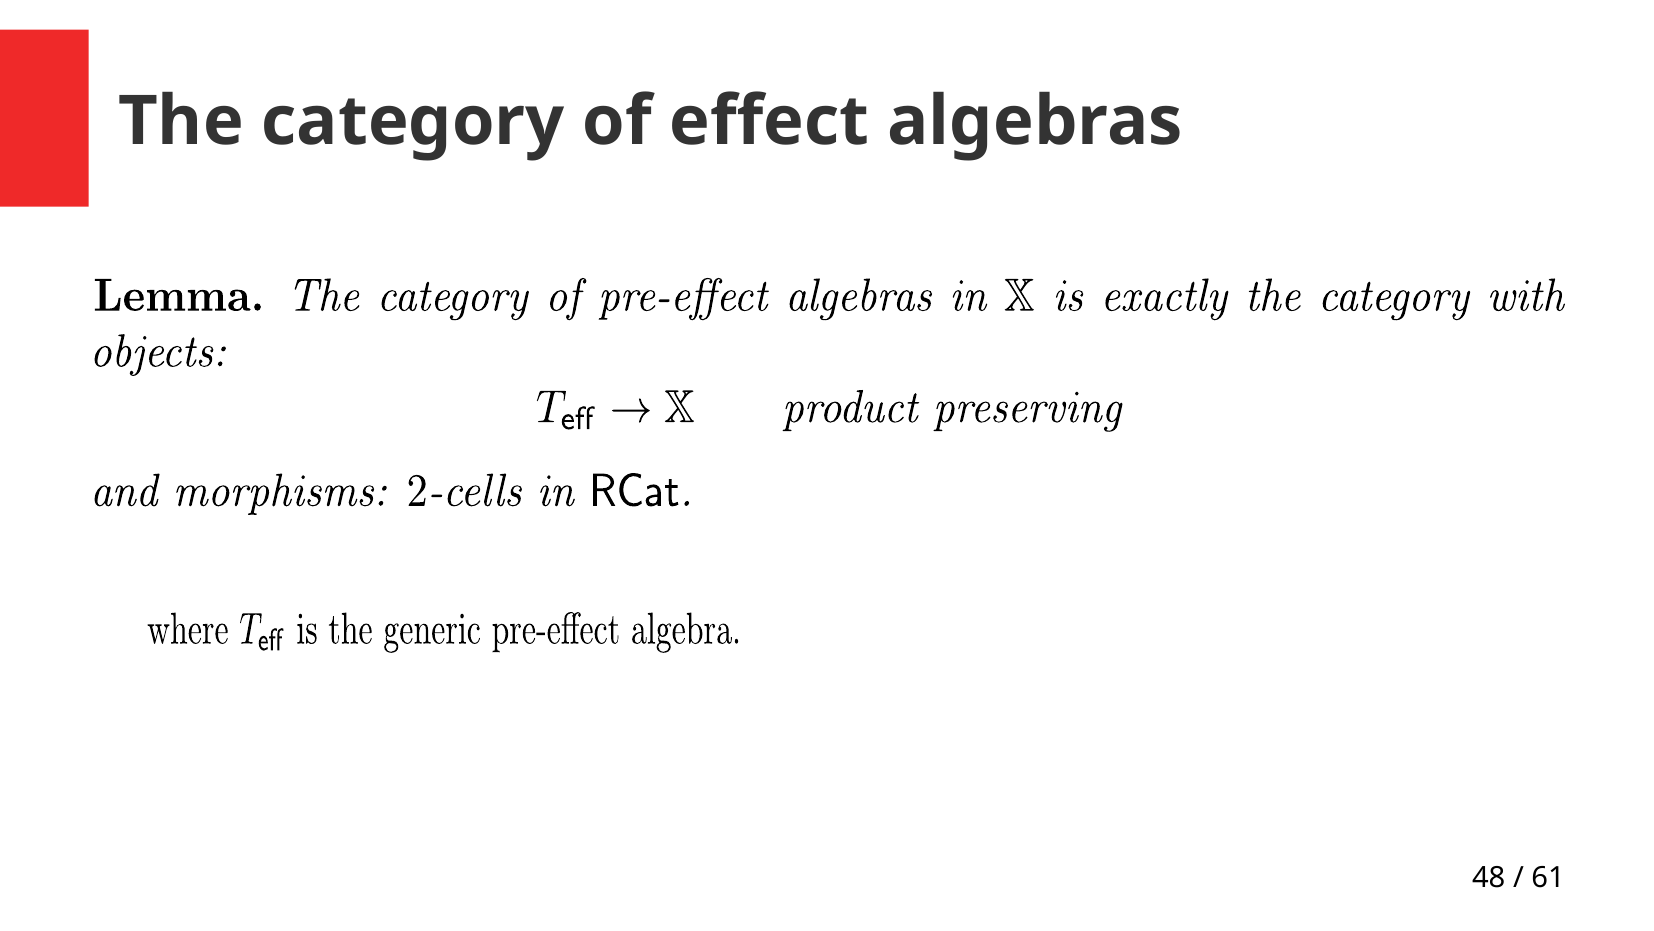

# The category of effect algebras
48